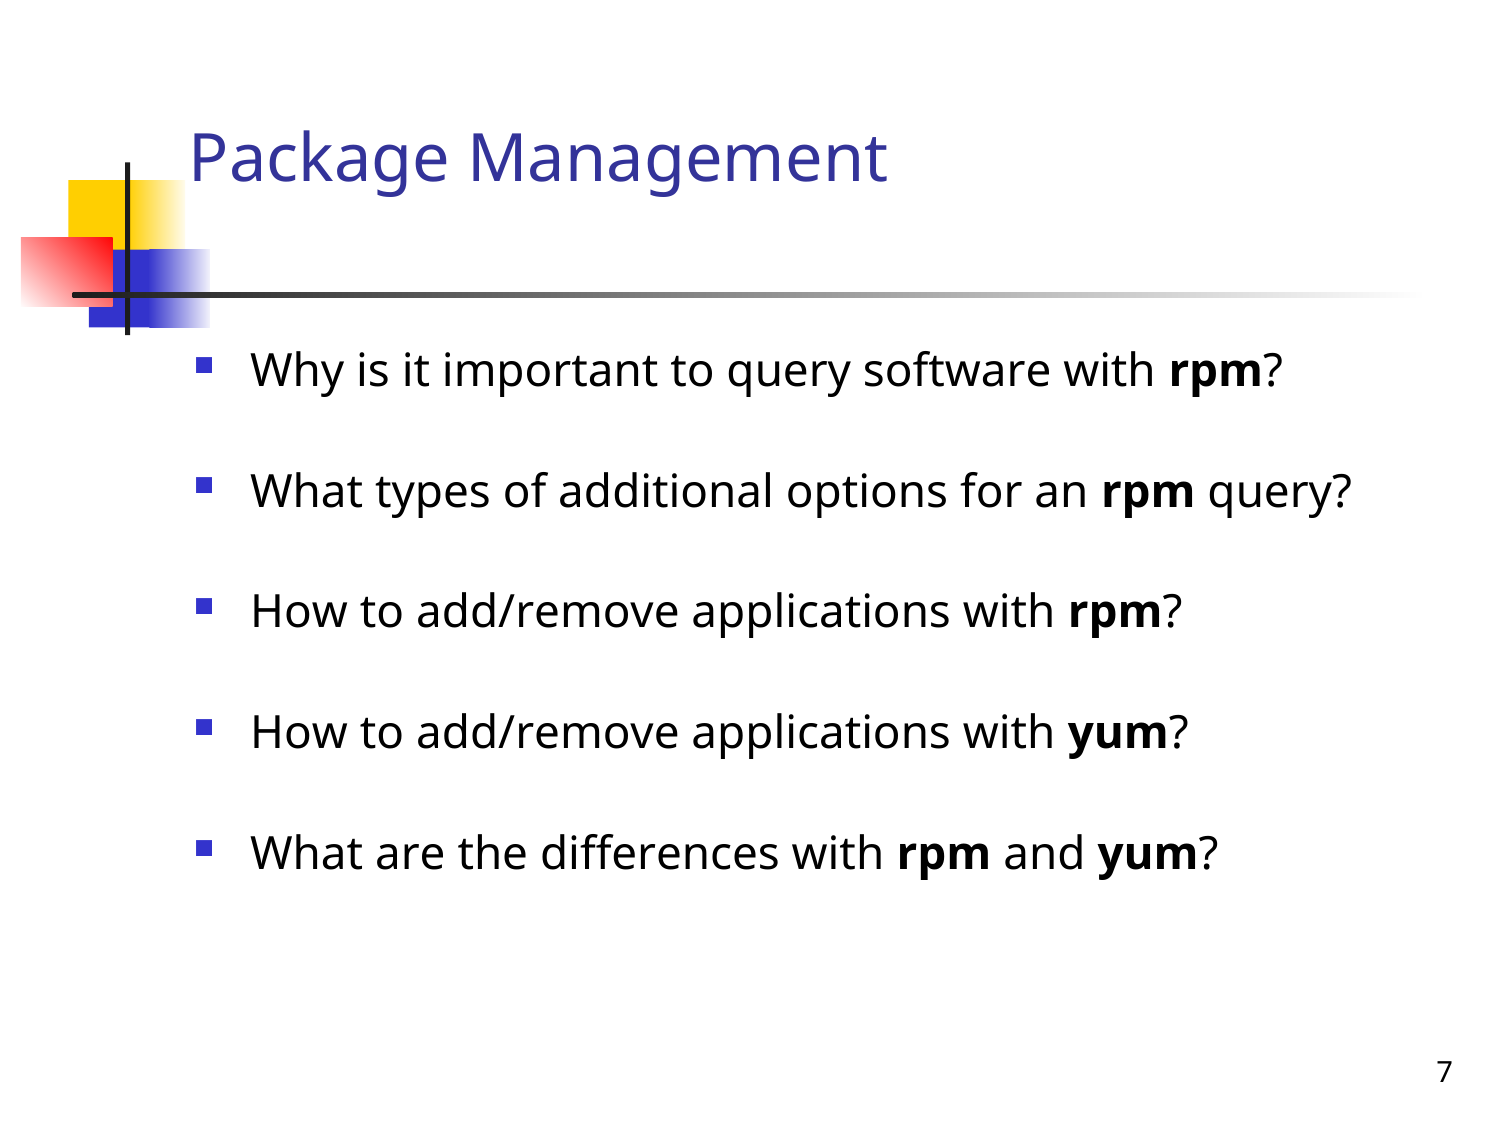

# Package Management
Why is it important to query software with rpm?
What types of additional options for an rpm query?
How to add/remove applications with rpm?
How to add/remove applications with yum?
What are the differences with rpm and yum?
7